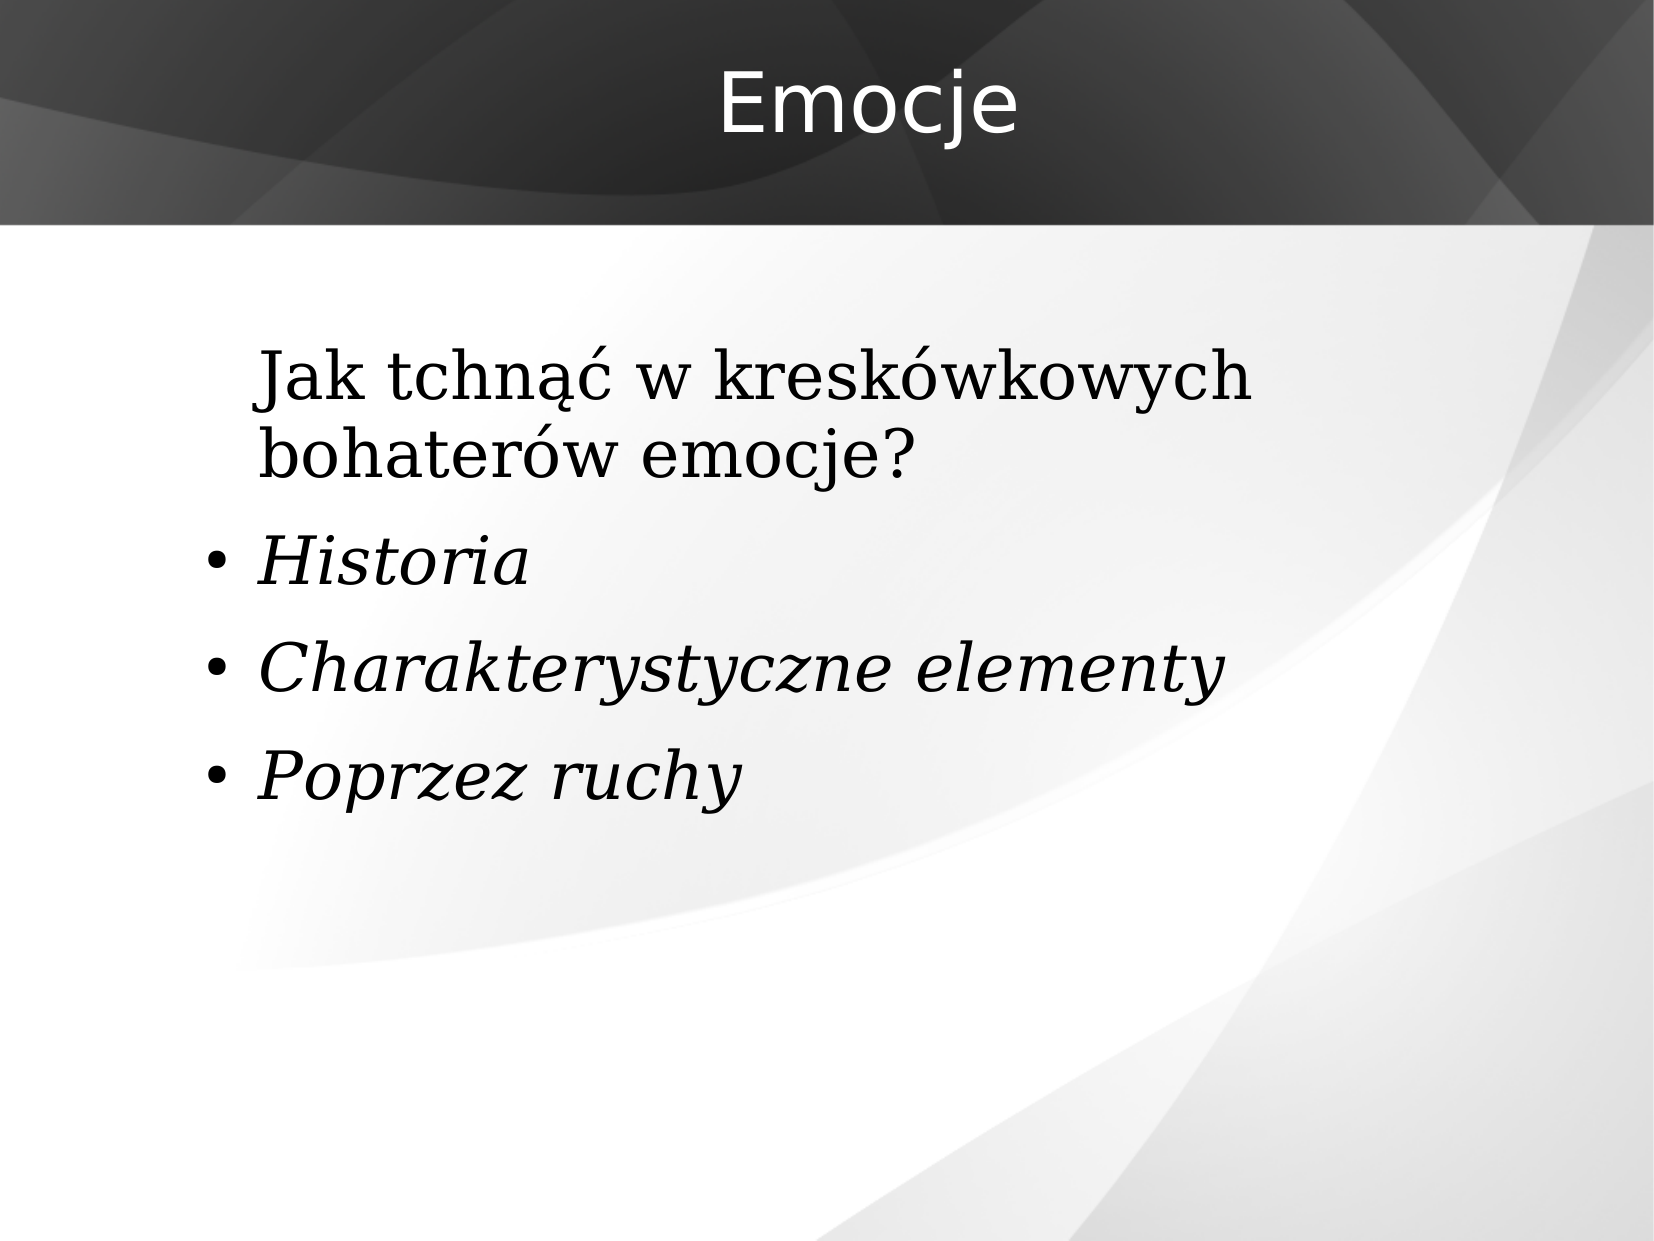

# Emocje
Jak tchnąć w kreskówkowych bohaterów emocje?
Historia
Charakterystyczne elementy
Poprzez ruchy